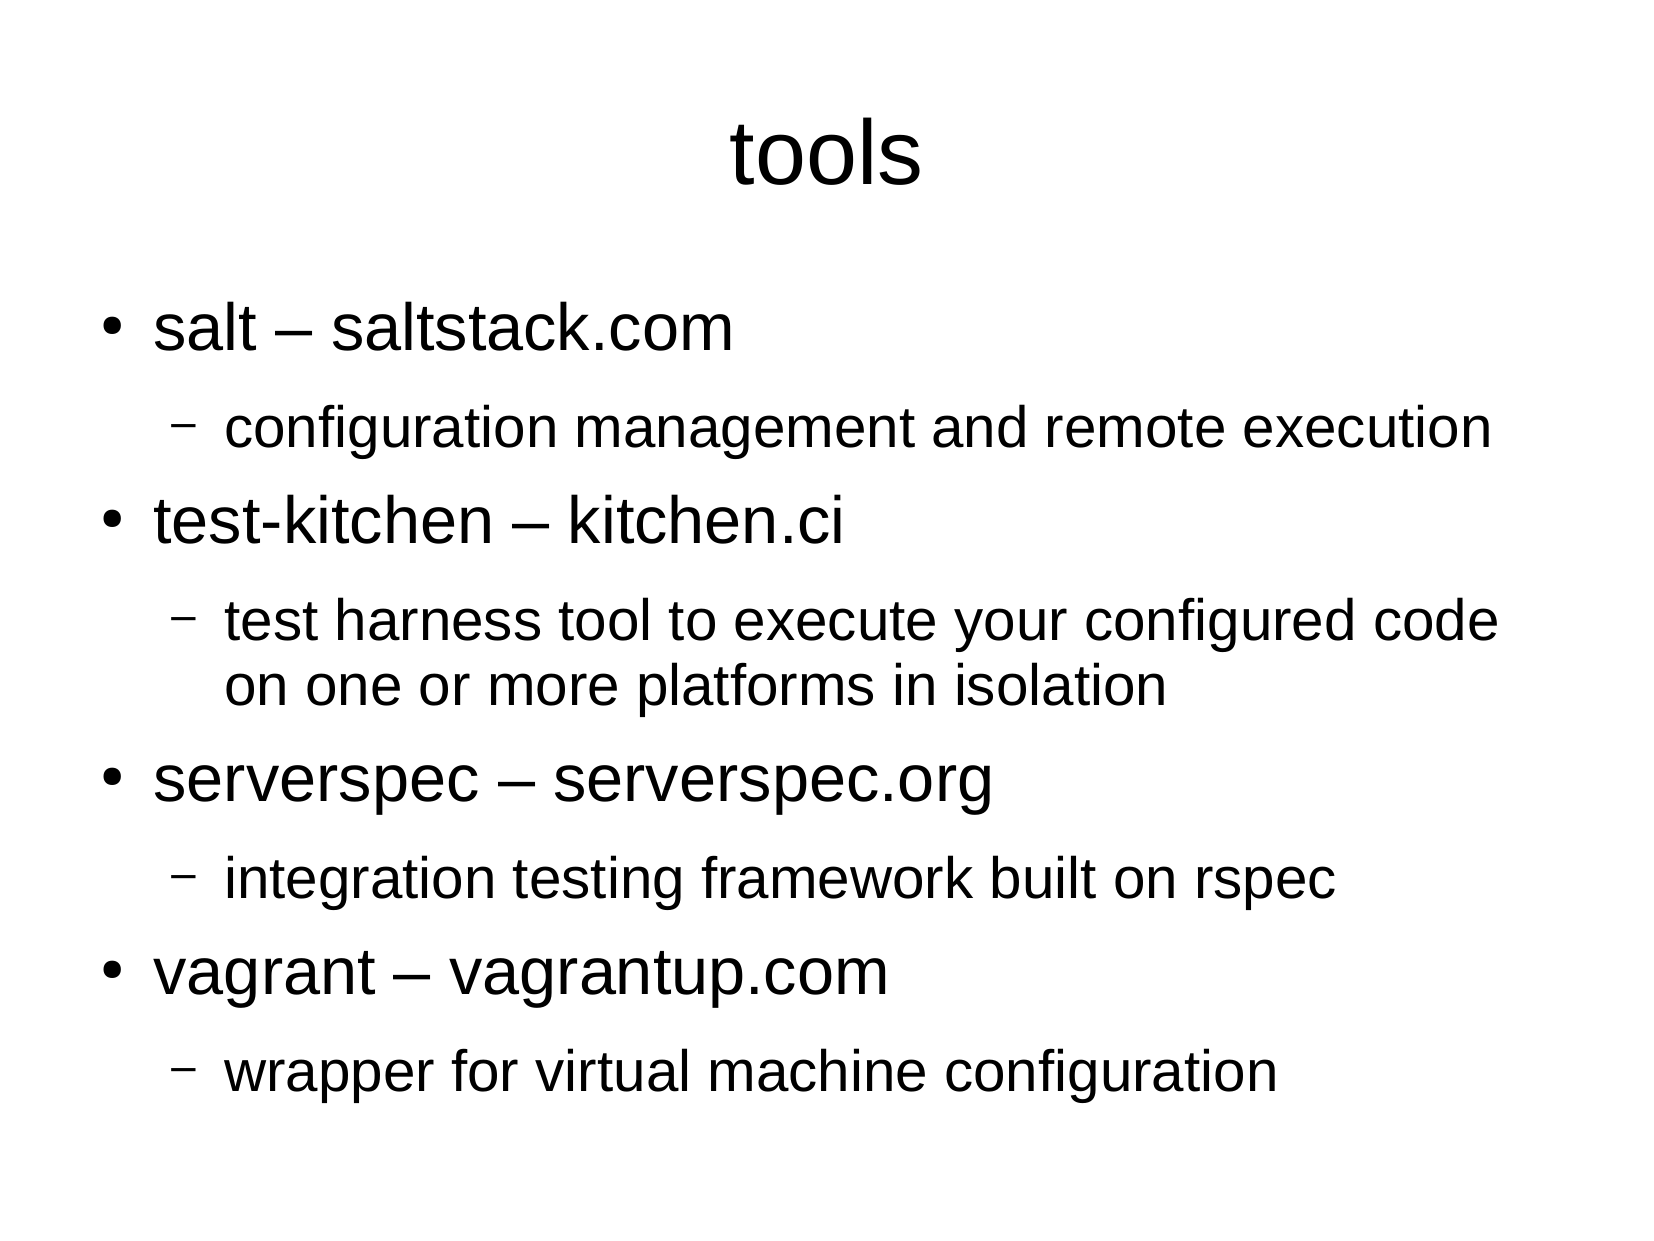

# tools
salt – saltstack.com
configuration management and remote execution
test-kitchen – kitchen.ci
test harness tool to execute your configured code on one or more platforms in isolation
serverspec – serverspec.org
integration testing framework built on rspec
vagrant – vagrantup.com
wrapper for virtual machine configuration